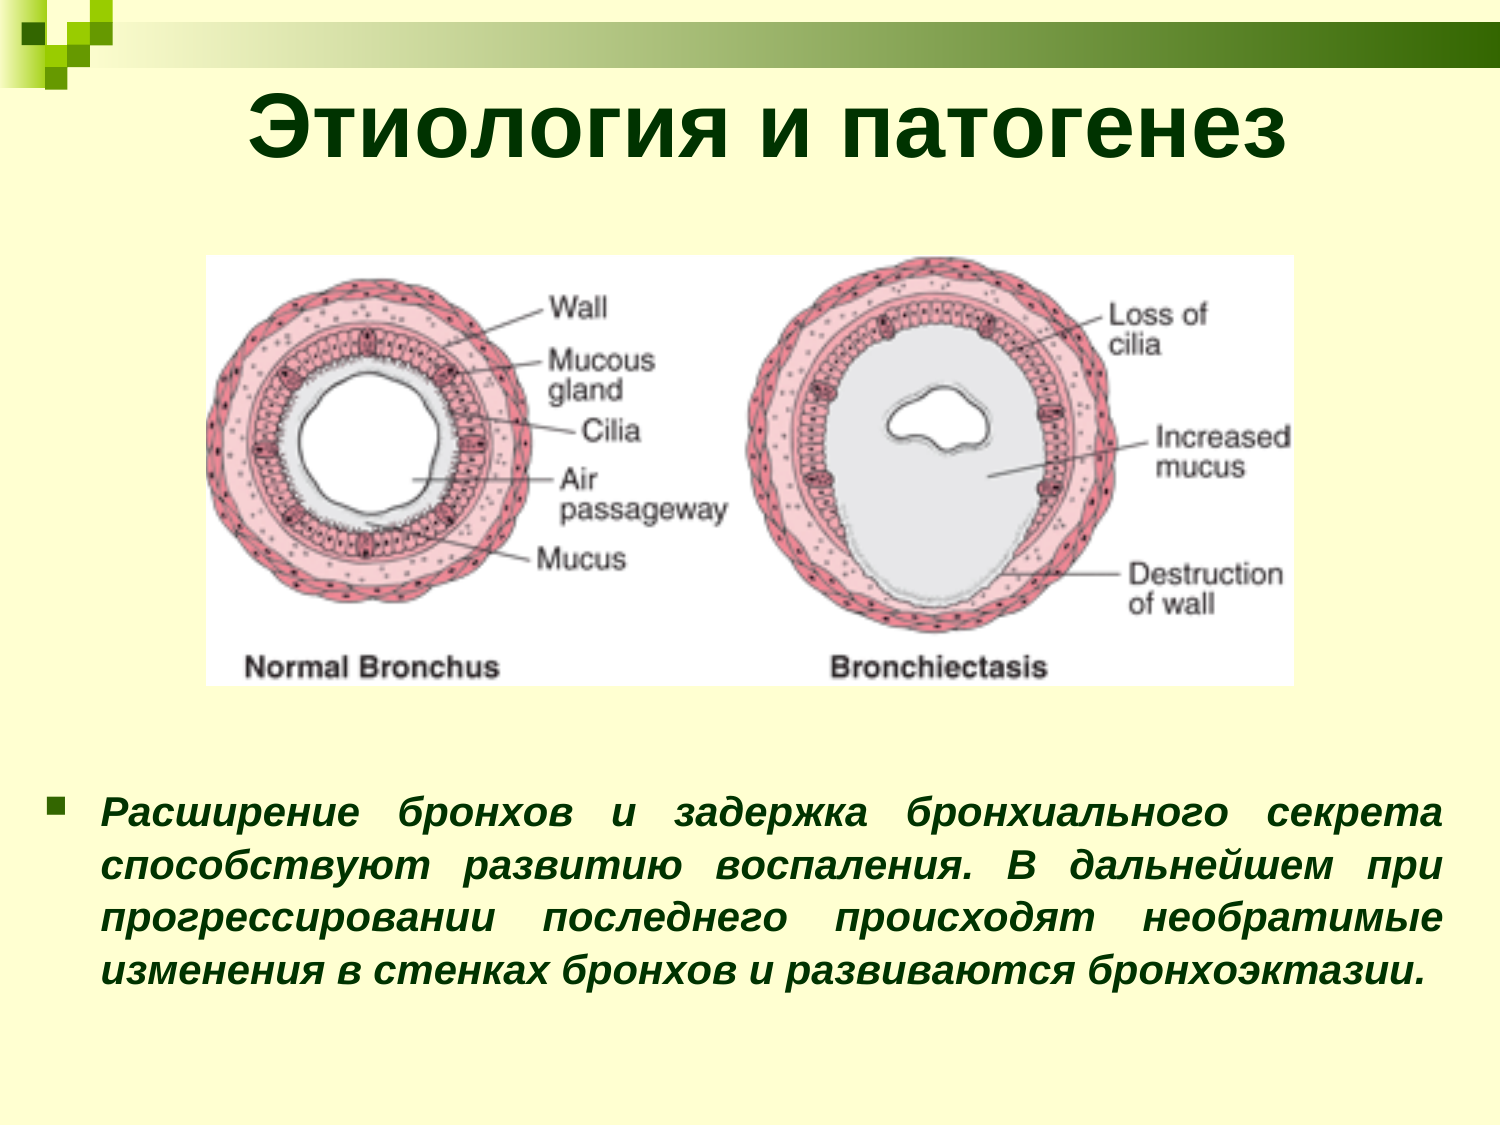

# Этиология и патогенез
Расширение бронхов и задержка бронхиального секрета способствуют развитию воспаления. В дальнейшем при прогрессировании последнего происходят необратимые изменения в стенках бронхов и развиваются бронхоэктазии.